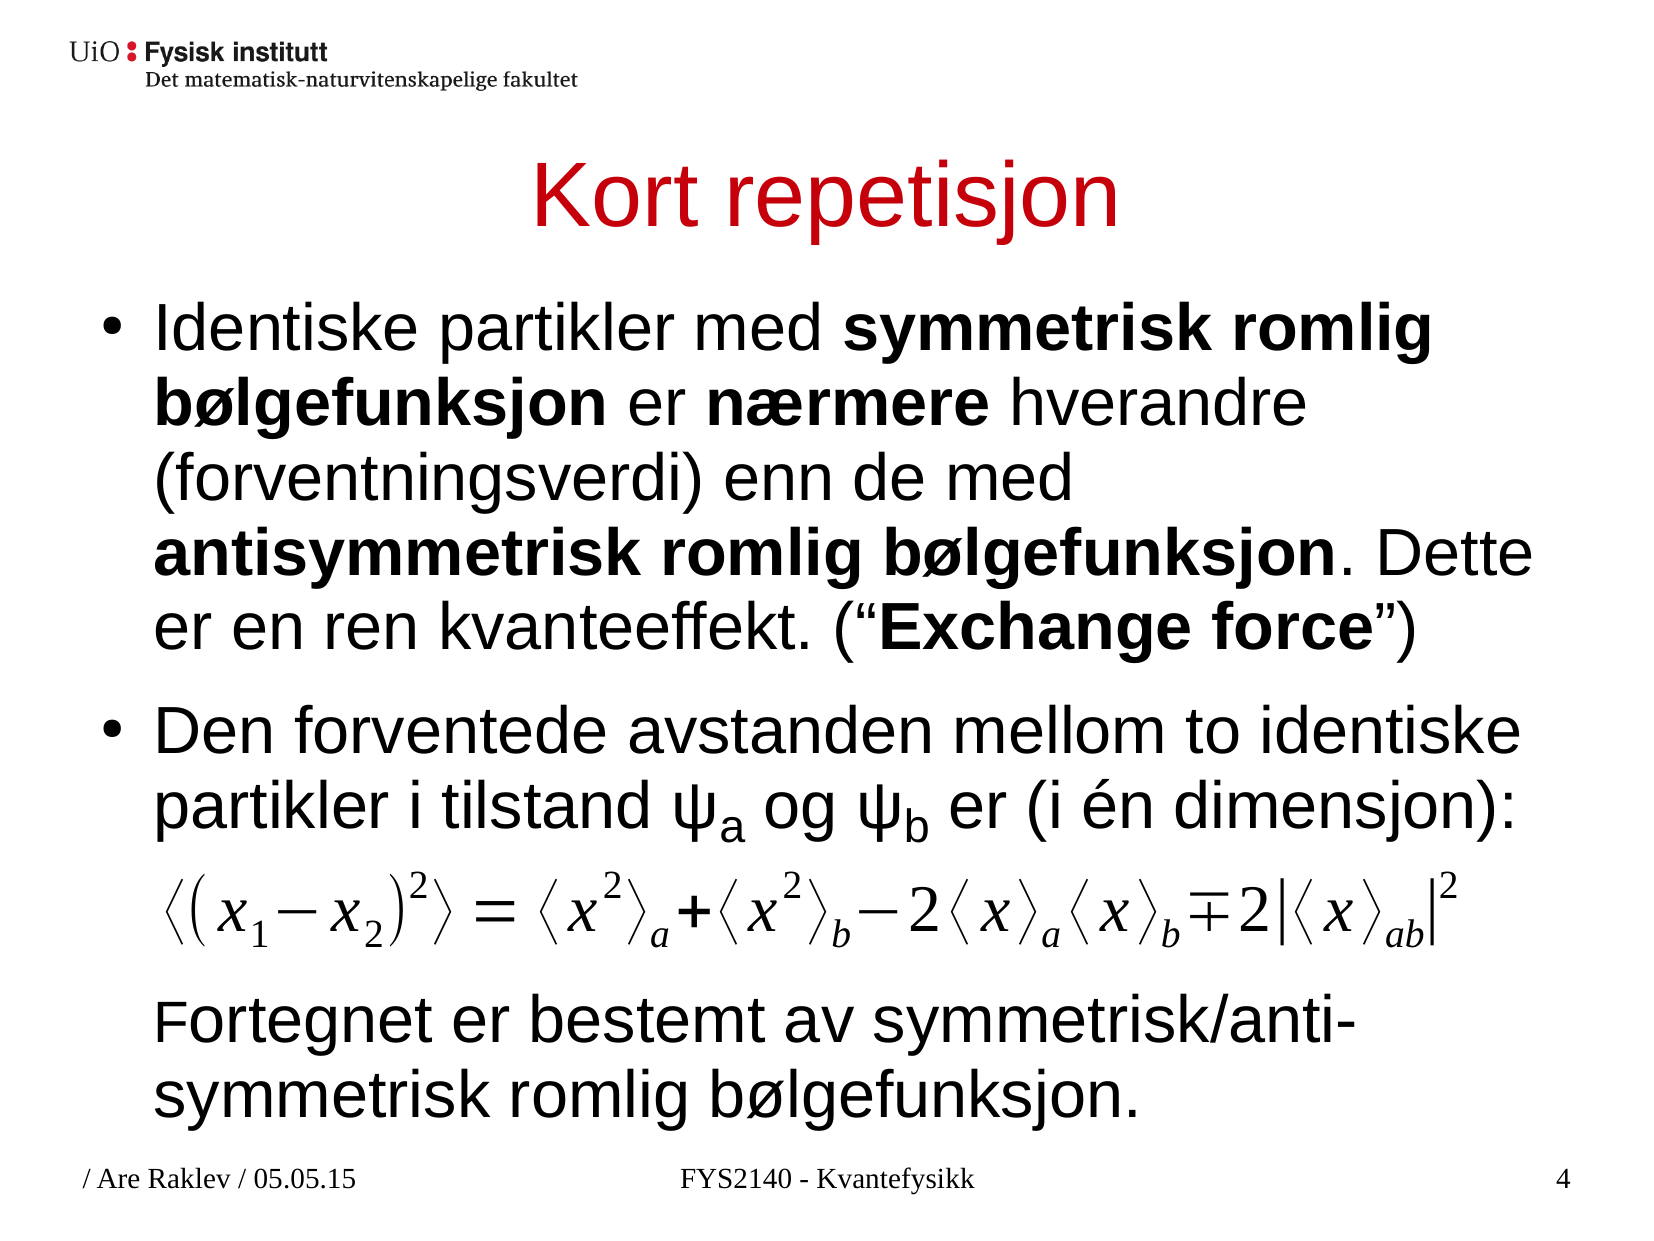

# Kort repetisjon
Identiske partikler med symmetrisk romlig bølgefunksjon er nærmere hverandre (forventningsverdi) enn de med antisymmetrisk romlig bølgefunksjon. Dette er en ren kvanteeffekt. (“Exchange force”)
Den forventede avstanden mellom to identiske partikler i tilstand ψa og ψb er (i én dimensjon):
Fortegnet er bestemt av symmetrisk/anti-symmetrisk romlig bølgefunksjon.
/ Are Raklev / 05.05.15
FYS2140 - Kvantefysikk
4